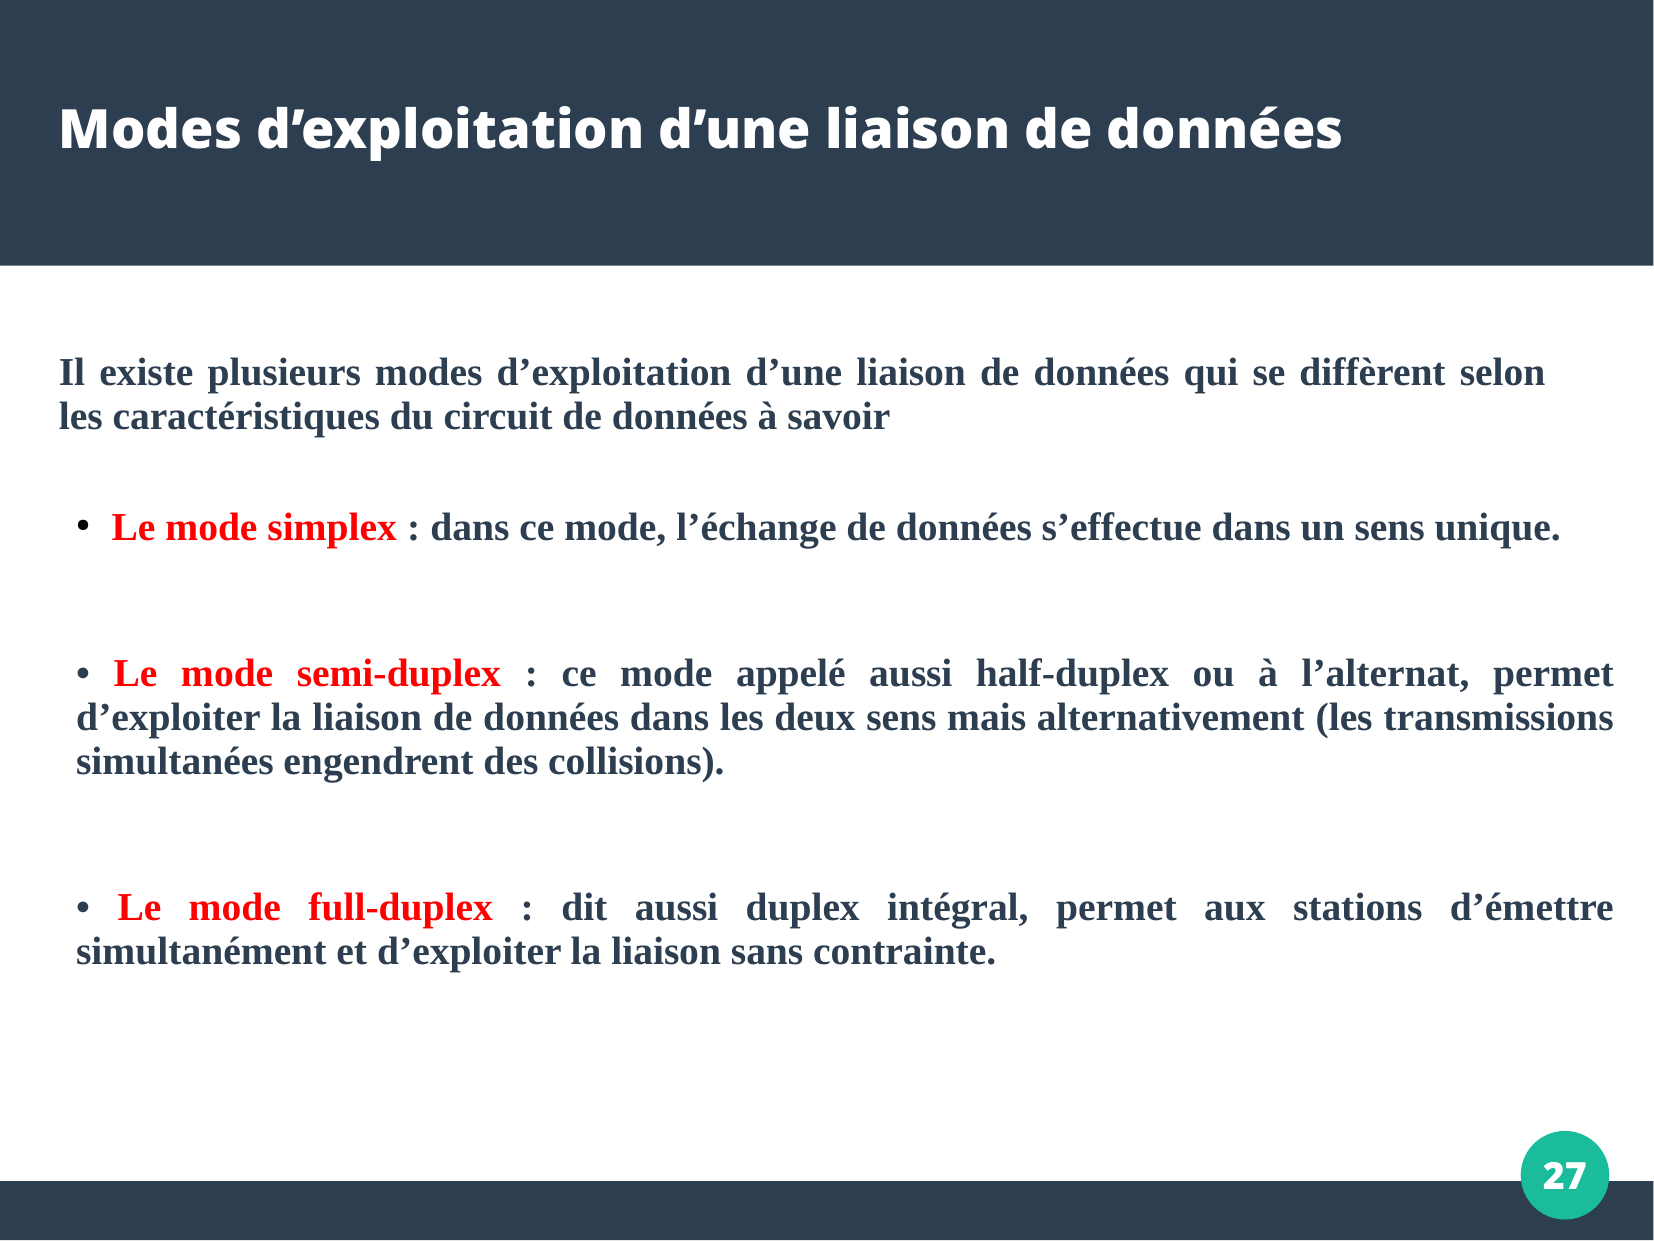

# Modes d’exploitation d’une liaison de données
Il existe plusieurs modes d’exploitation d’une liaison de données qui se diffèrent selon les caractéristiques du circuit de données à savoir
Le mode simplex : dans ce mode, l’échange de données s’effectue dans un sens unique.
• Le mode semi-duplex : ce mode appelé aussi half-duplex ou à l’alternat, permet d’exploiter la liaison de données dans les deux sens mais alternativement (les transmissions simultanées engendrent des collisions).
• Le mode full-duplex : dit aussi duplex intégral, permet aux stations d’émettre simultanément et d’exploiter la liaison sans contrainte.
27